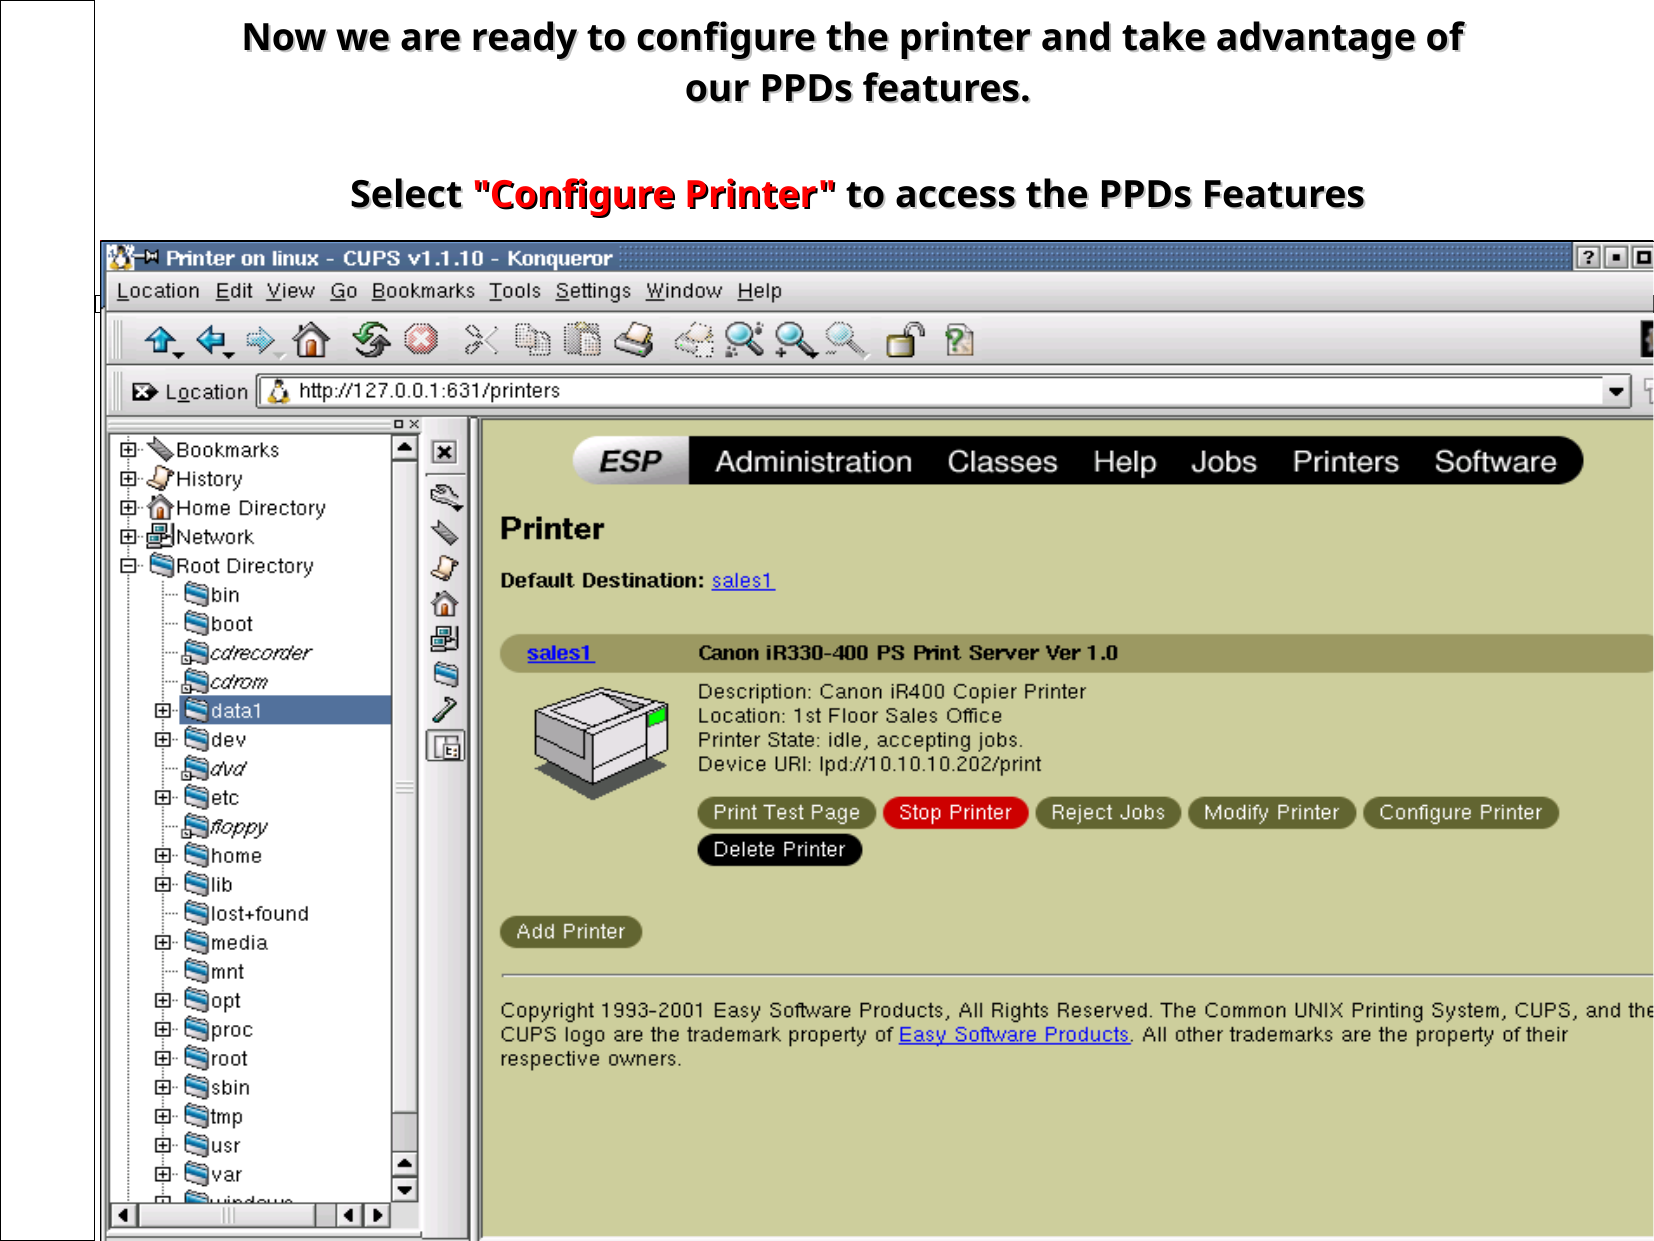

Now we are ready to configure the printer and take advantage of
our PPDs features.
Select "Configure Printer" to access the PPDs Features